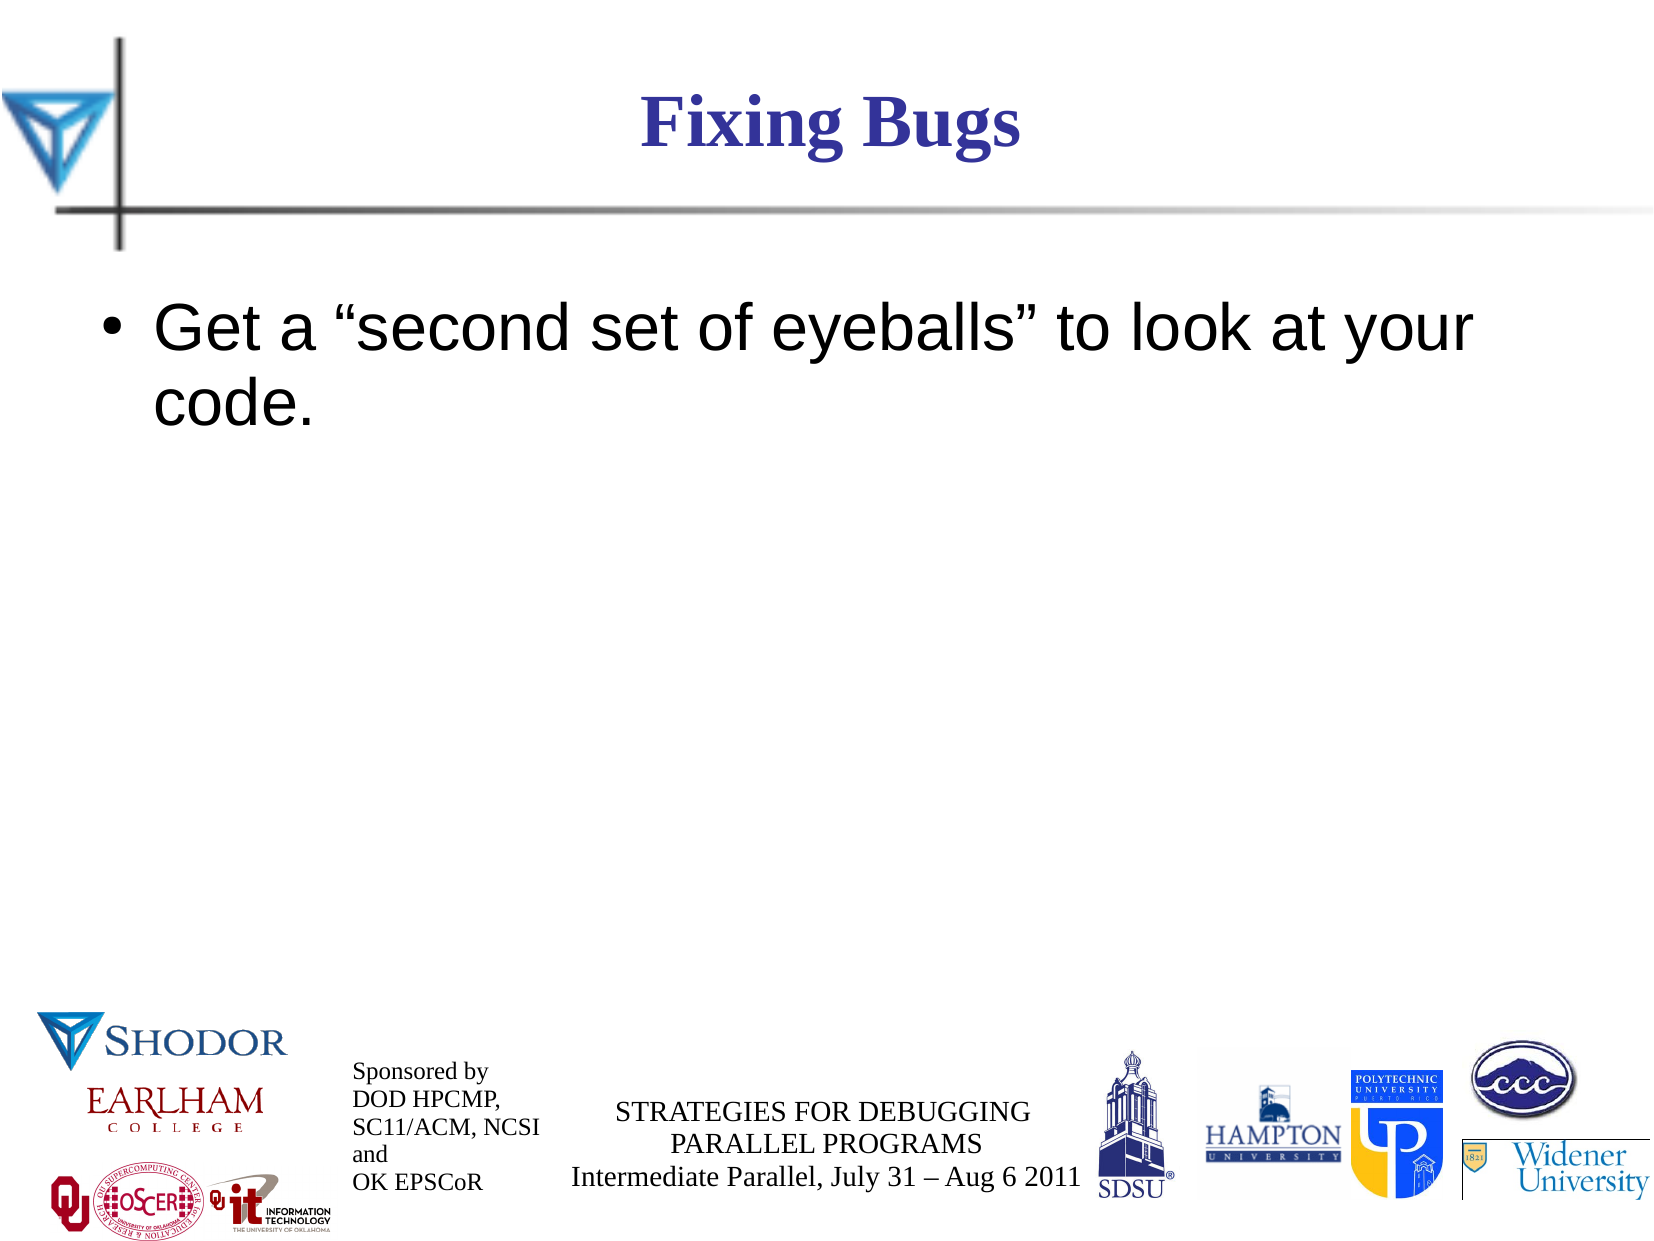

# Fixing Bugs
Get a “second set of eyeballs” to look at your code.
Sponsored by DOD HPCMP, SC11/ACM, NCSI and
OK EPSCoR
STRATEGIES FOR DEBUGGING
PARALLEL PROGRAMS
Intermediate Parallel, July 31 – Aug 6 2011